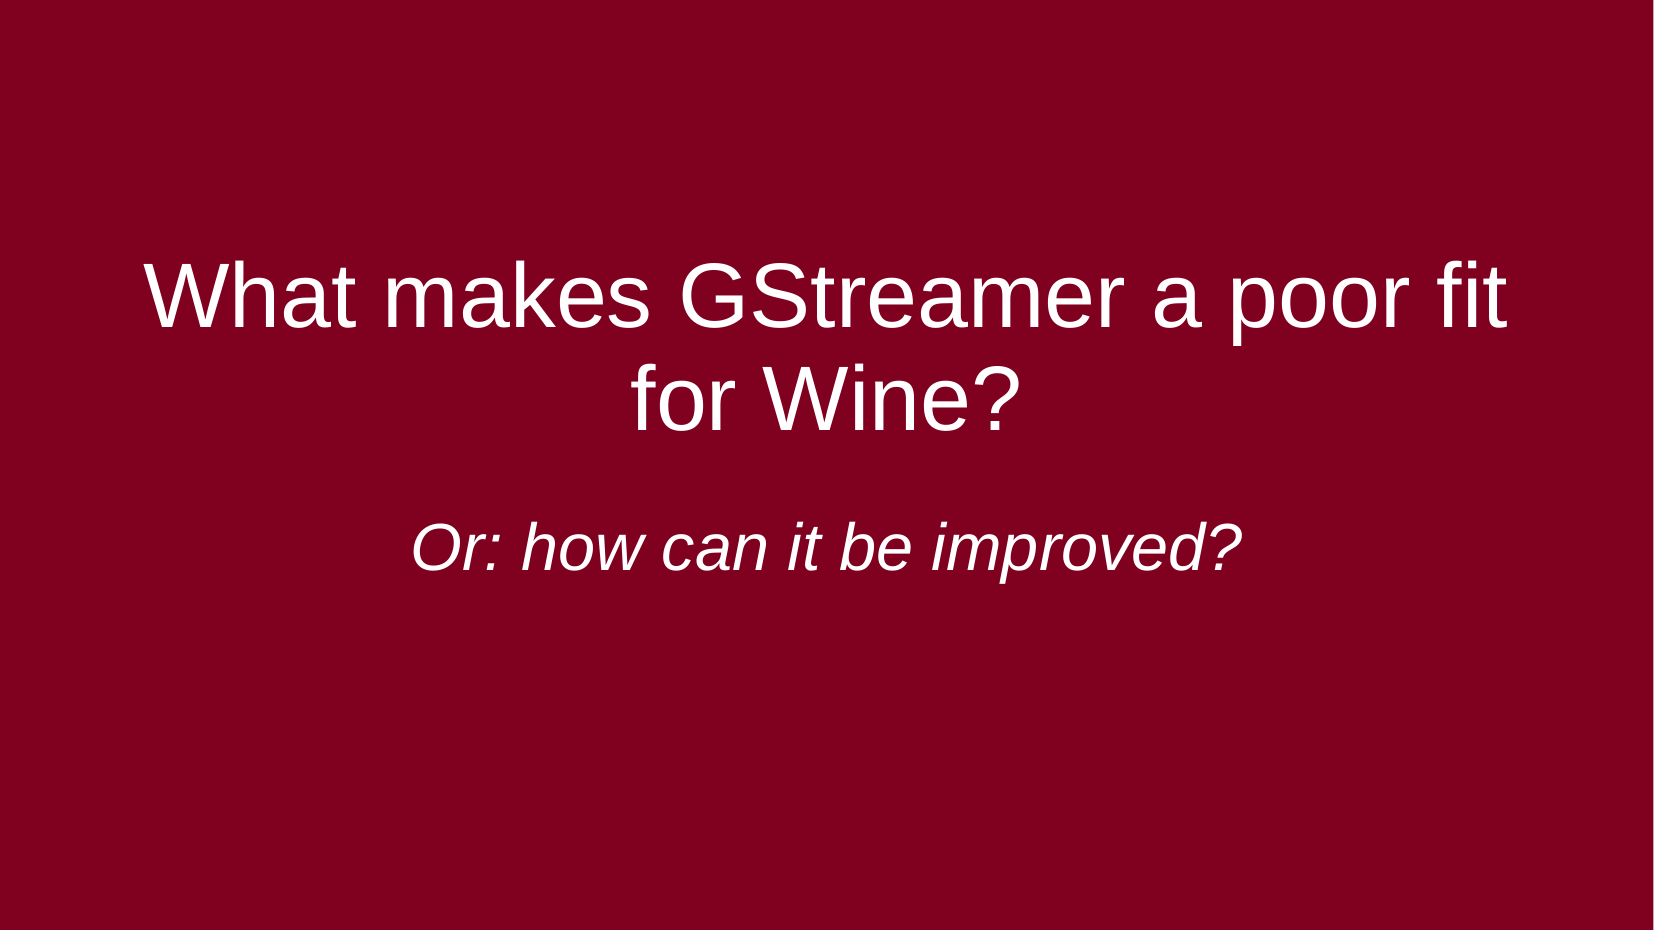

# What makes GStreamer a poor fit for Wine?
Or: how can it be improved?